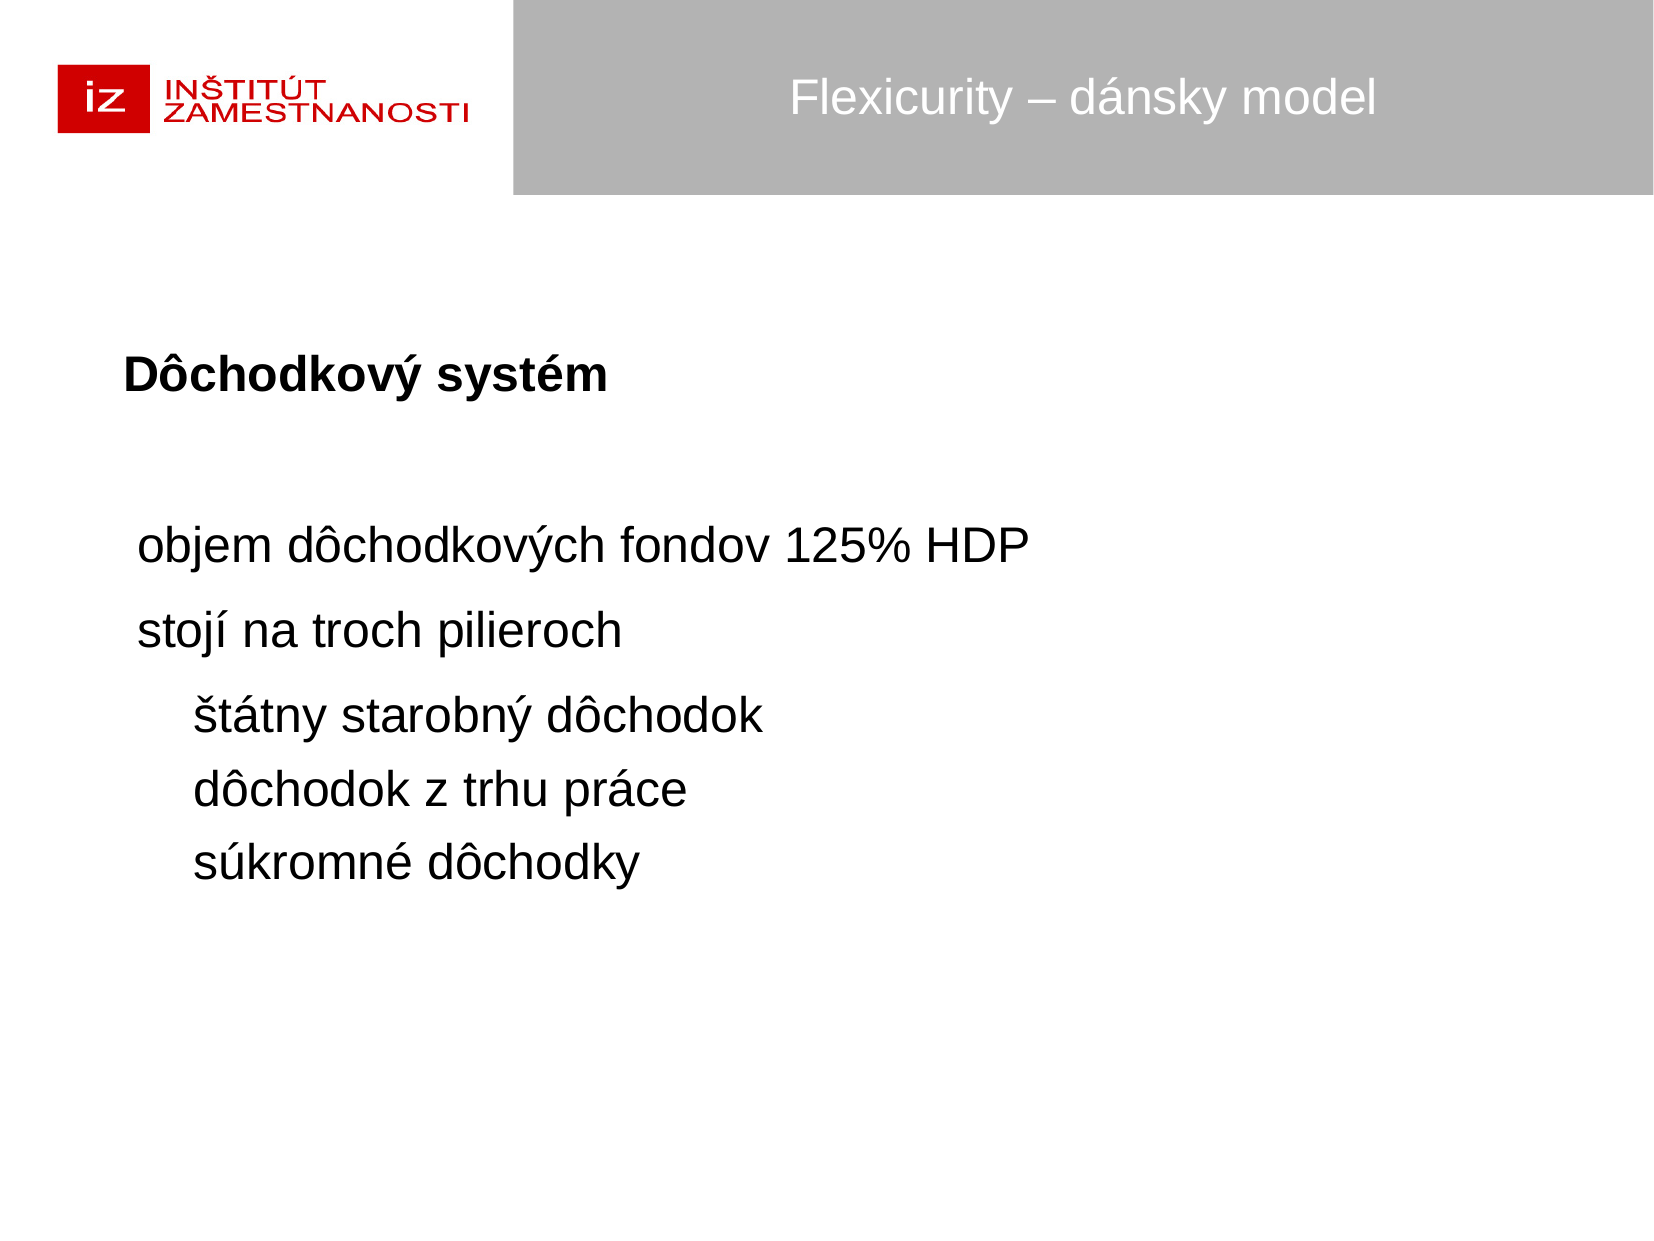

Flexicurity – dánsky model
# Dôchodkový systém
 objem dôchodkových fondov 125% HDP
 stojí na troch pilieroch
štátny starobný dôchodok
dôchodok z trhu práce
súkromné dôchodky